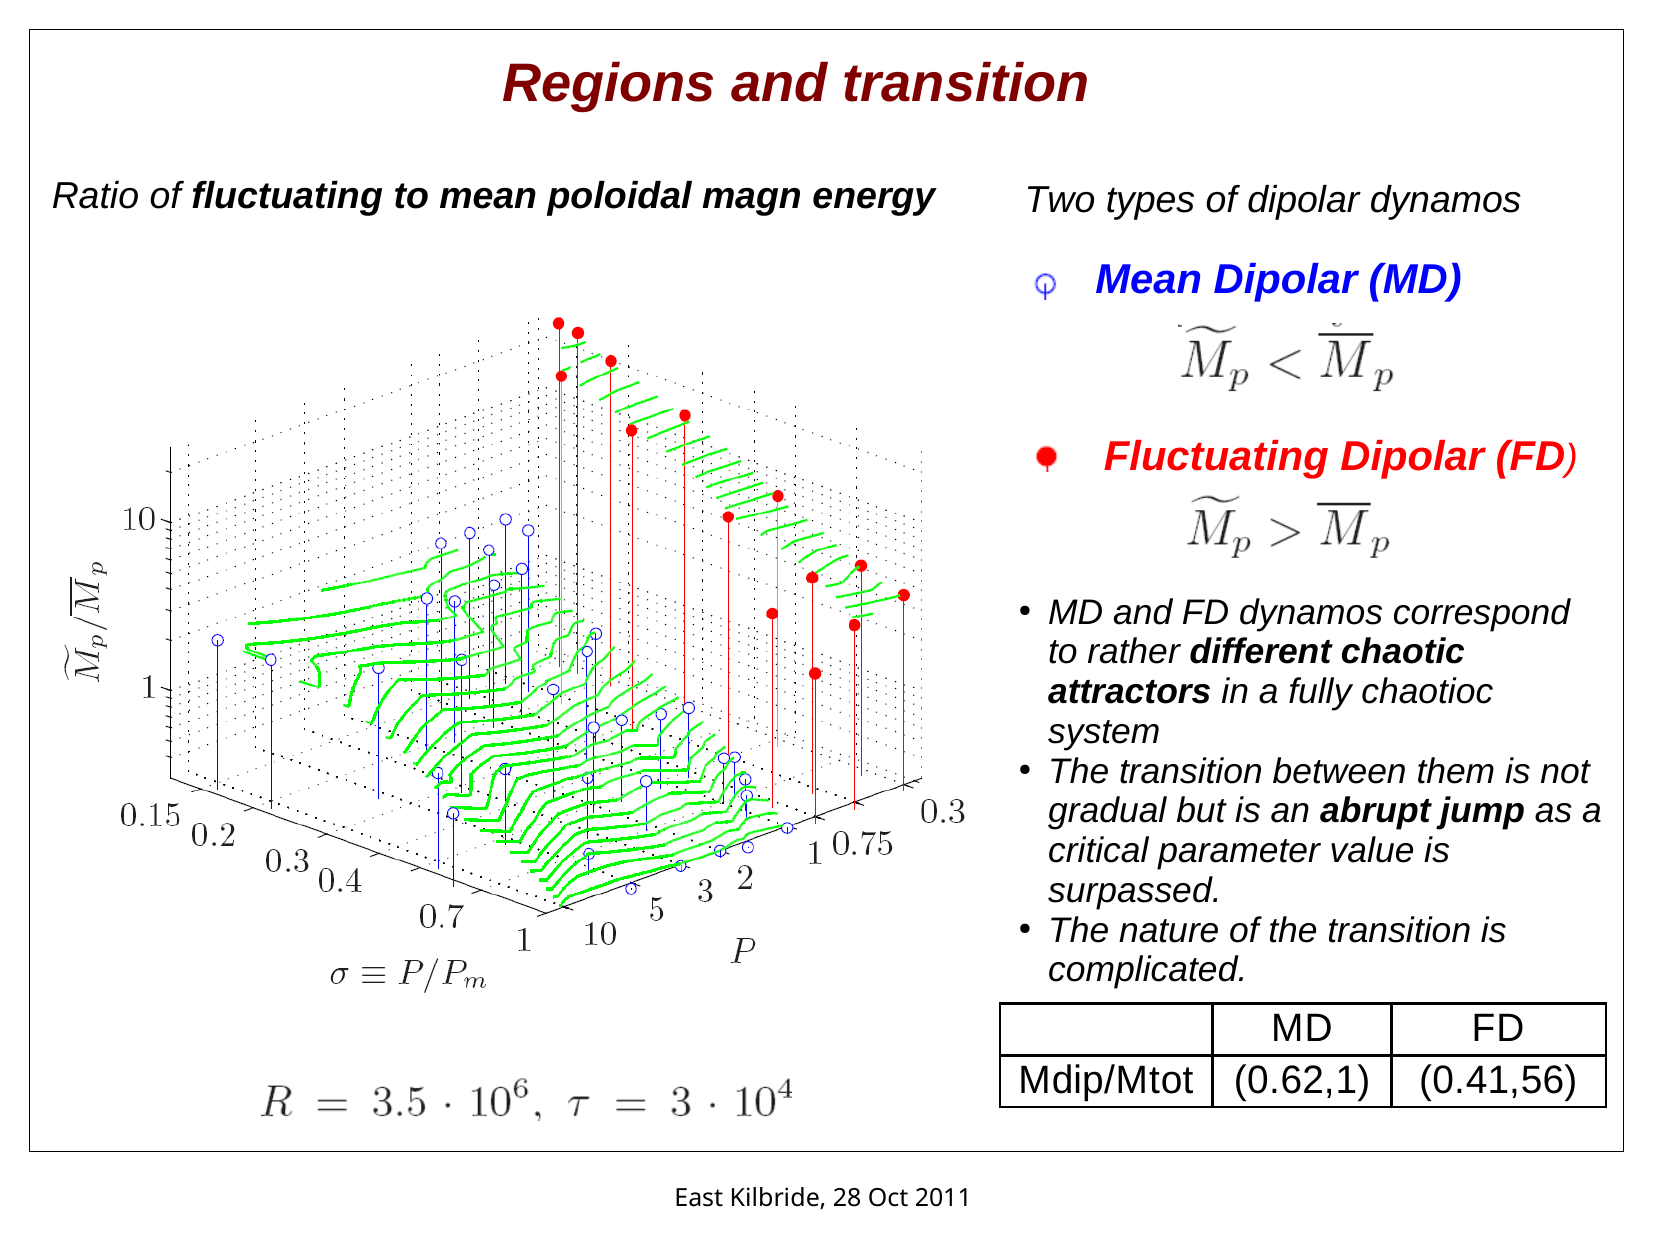

Regions and transition
Ratio of fluctuating to mean poloidal magn energy
Two types of dipolar dynamos
Mean Dipolar (MD)
Fluctuating Dipolar (FD)
MD and FD dynamos correspond to rather different chaotic attractors in a fully chaotioc system
The transition between them is not gradual but is an abrupt jump as a critical parameter value is surpassed.
The nature of the transition is complicated.
East Kilbride, 28 Oct 2011